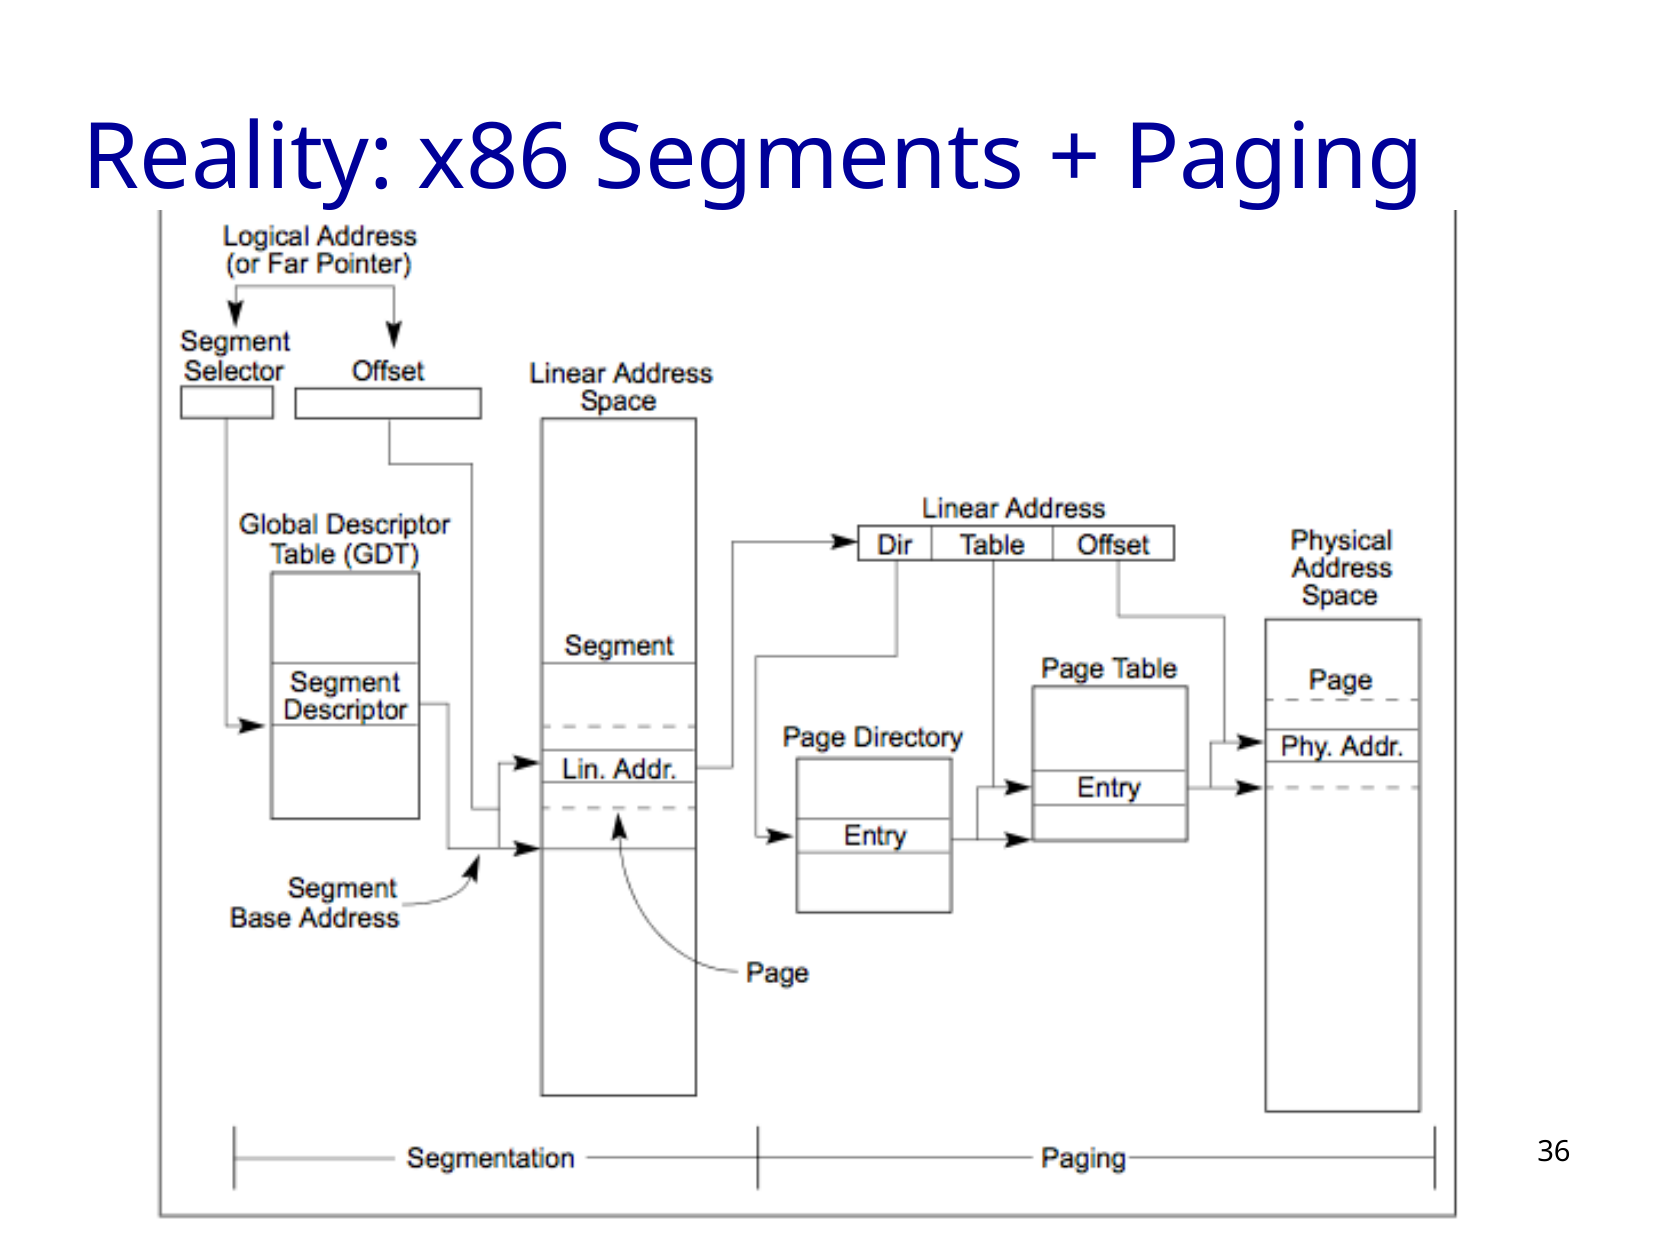

# Reality: x86 Segments + Paging
36